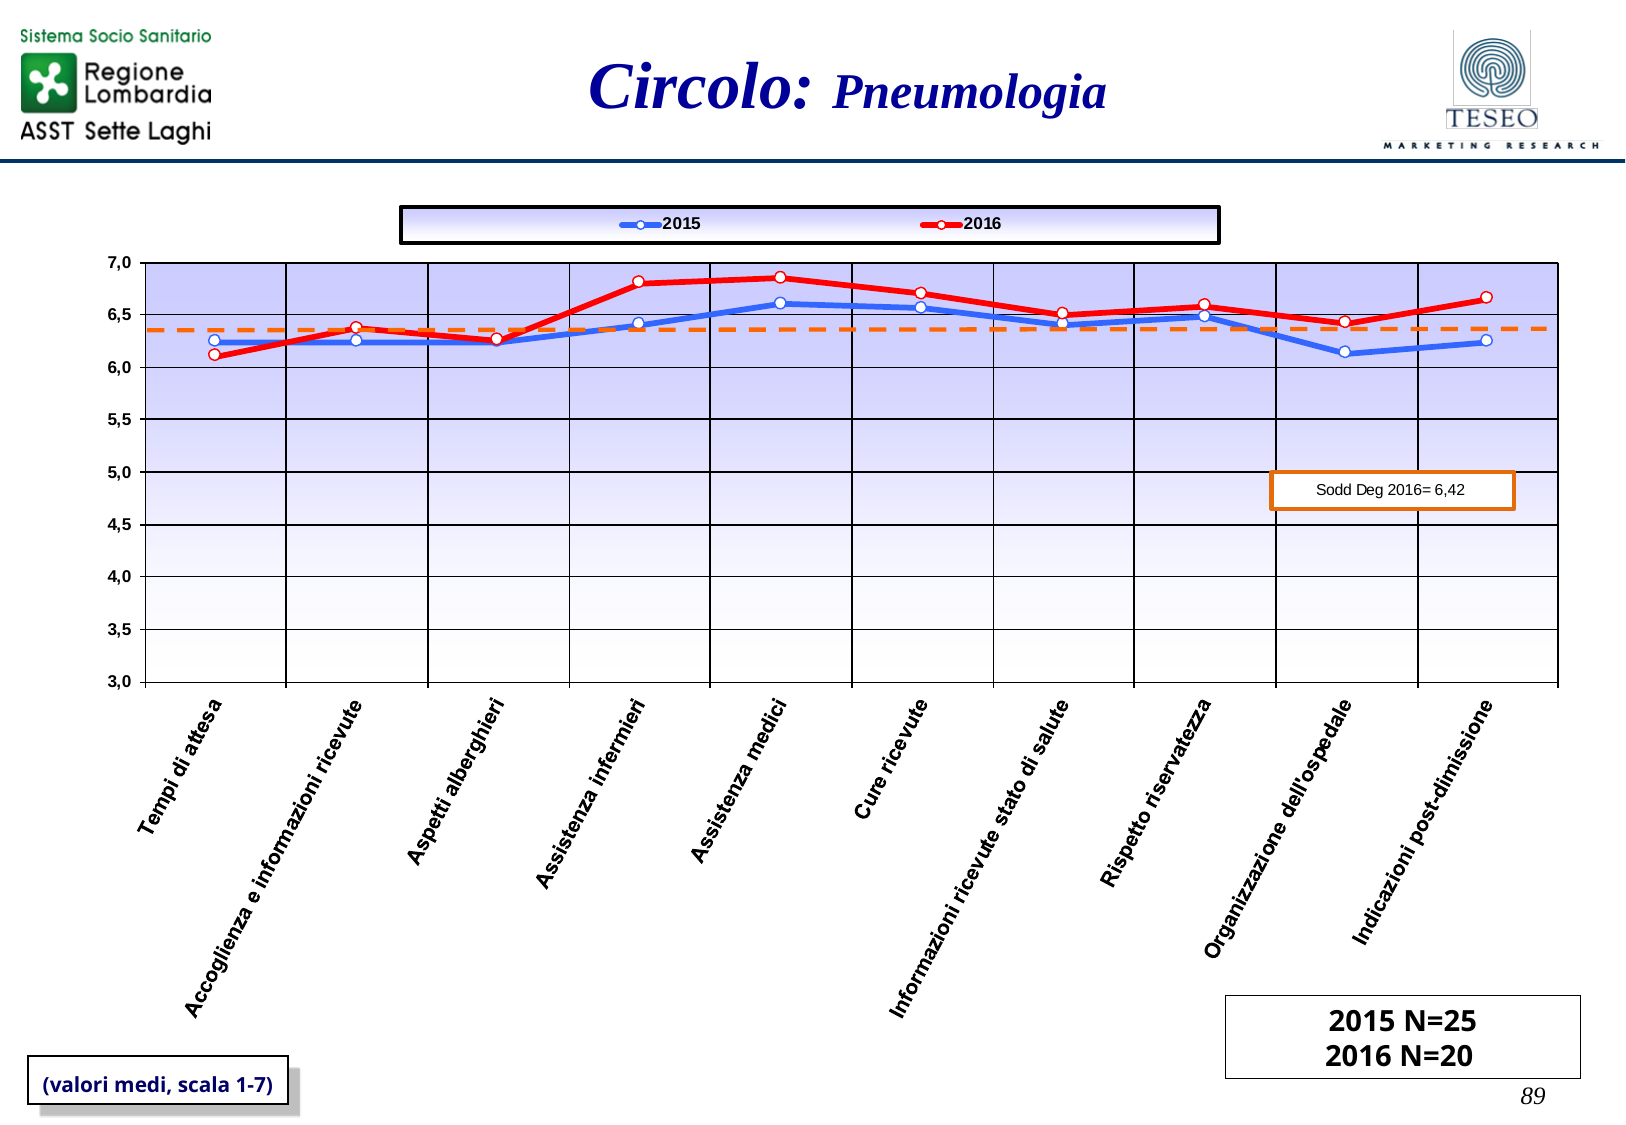

Circolo: Pneumologia
2015 N=25
2016 N=20
(valori medi, scala 1-7)